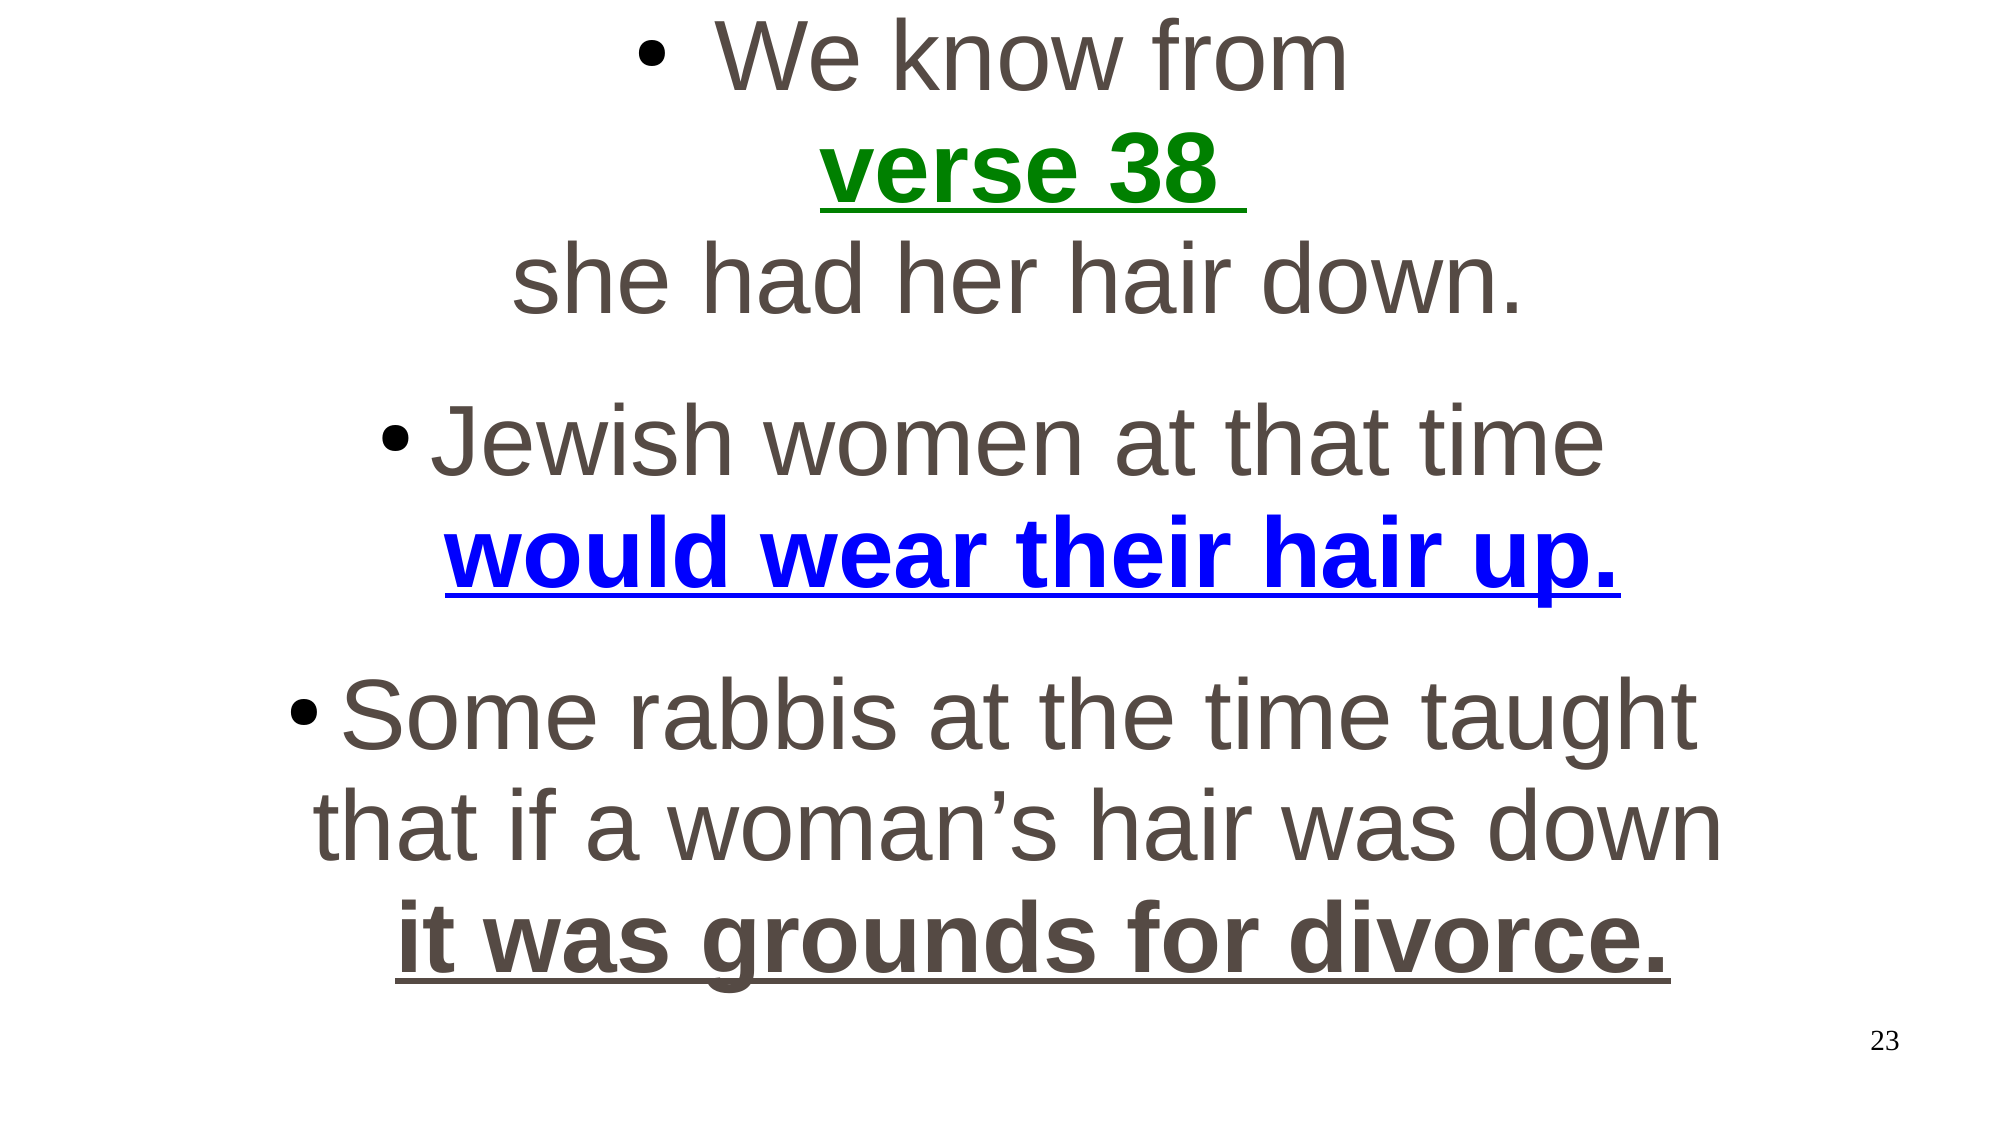

# We know from verse 38 she had her hair down.
Jewish women at that time
would wear their hair up.
Some rabbis at the time taught
that if a woman’s hair was down
it was grounds for divorce.
23